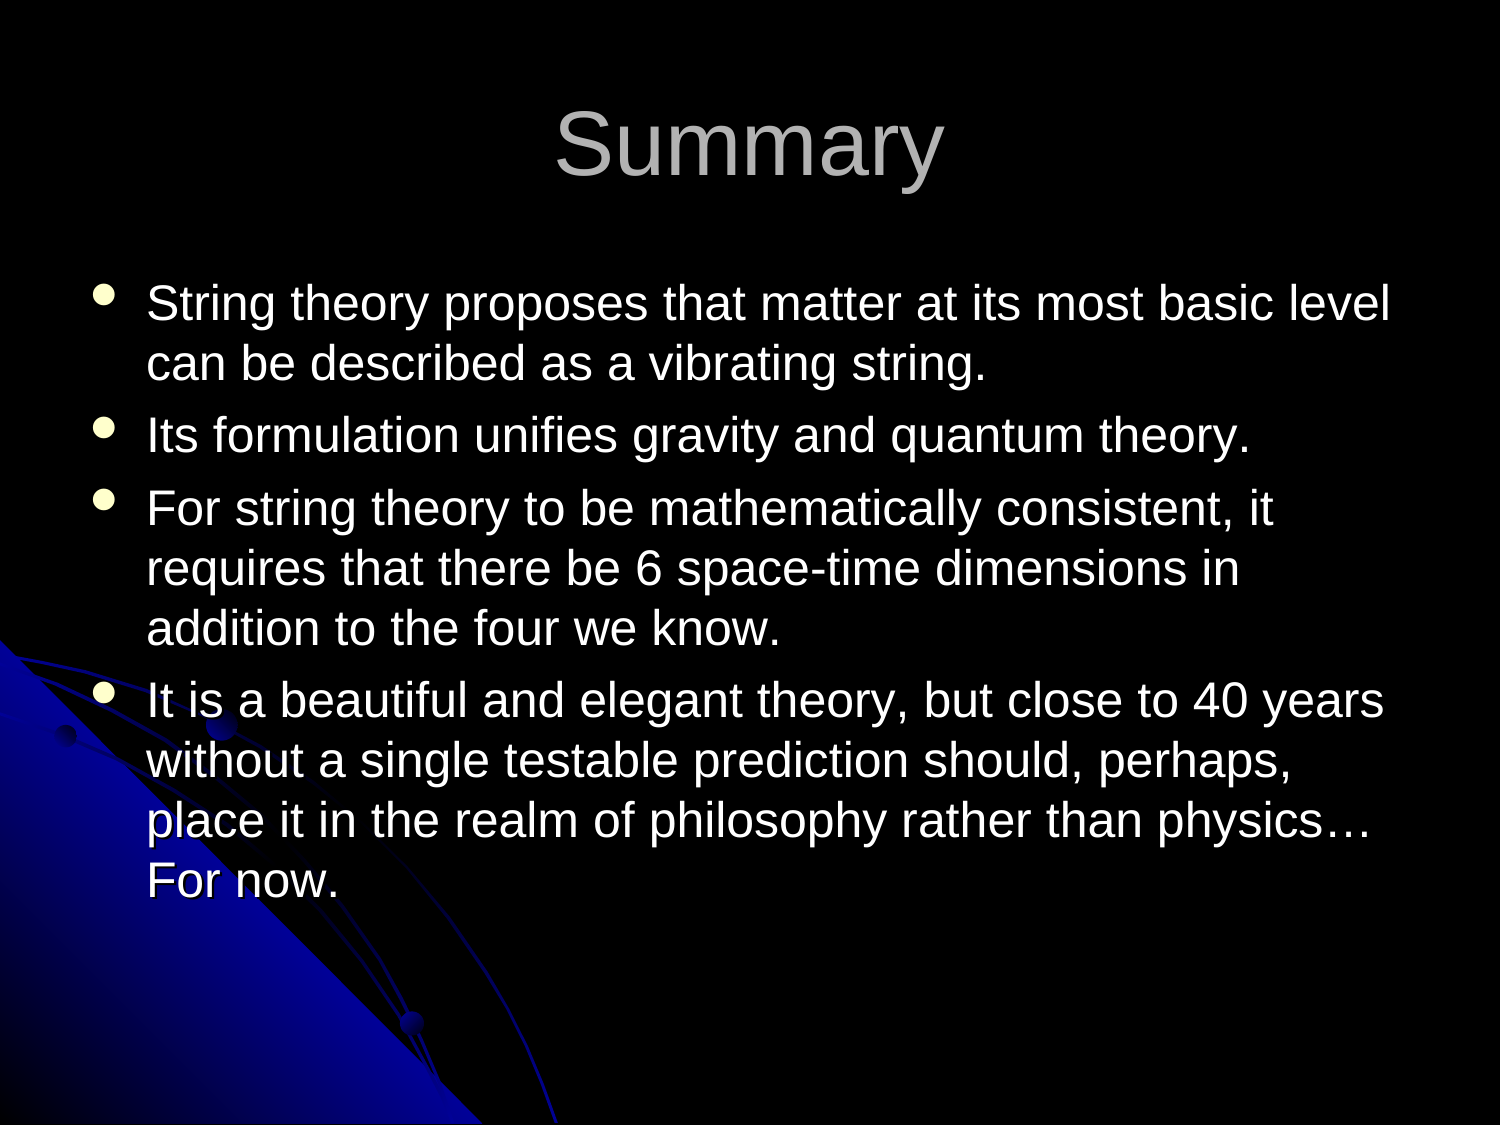

# Summary
String theory proposes that matter at its most basic level can be described as a vibrating string.
Its formulation unifies gravity and quantum theory.
For string theory to be mathematically consistent, it requires that there be 6 space-time dimensions in addition to the four we know.
It is a beautiful and elegant theory, but close to 40 years without a single testable prediction should, perhaps, place it in the realm of philosophy rather than physics… For now.